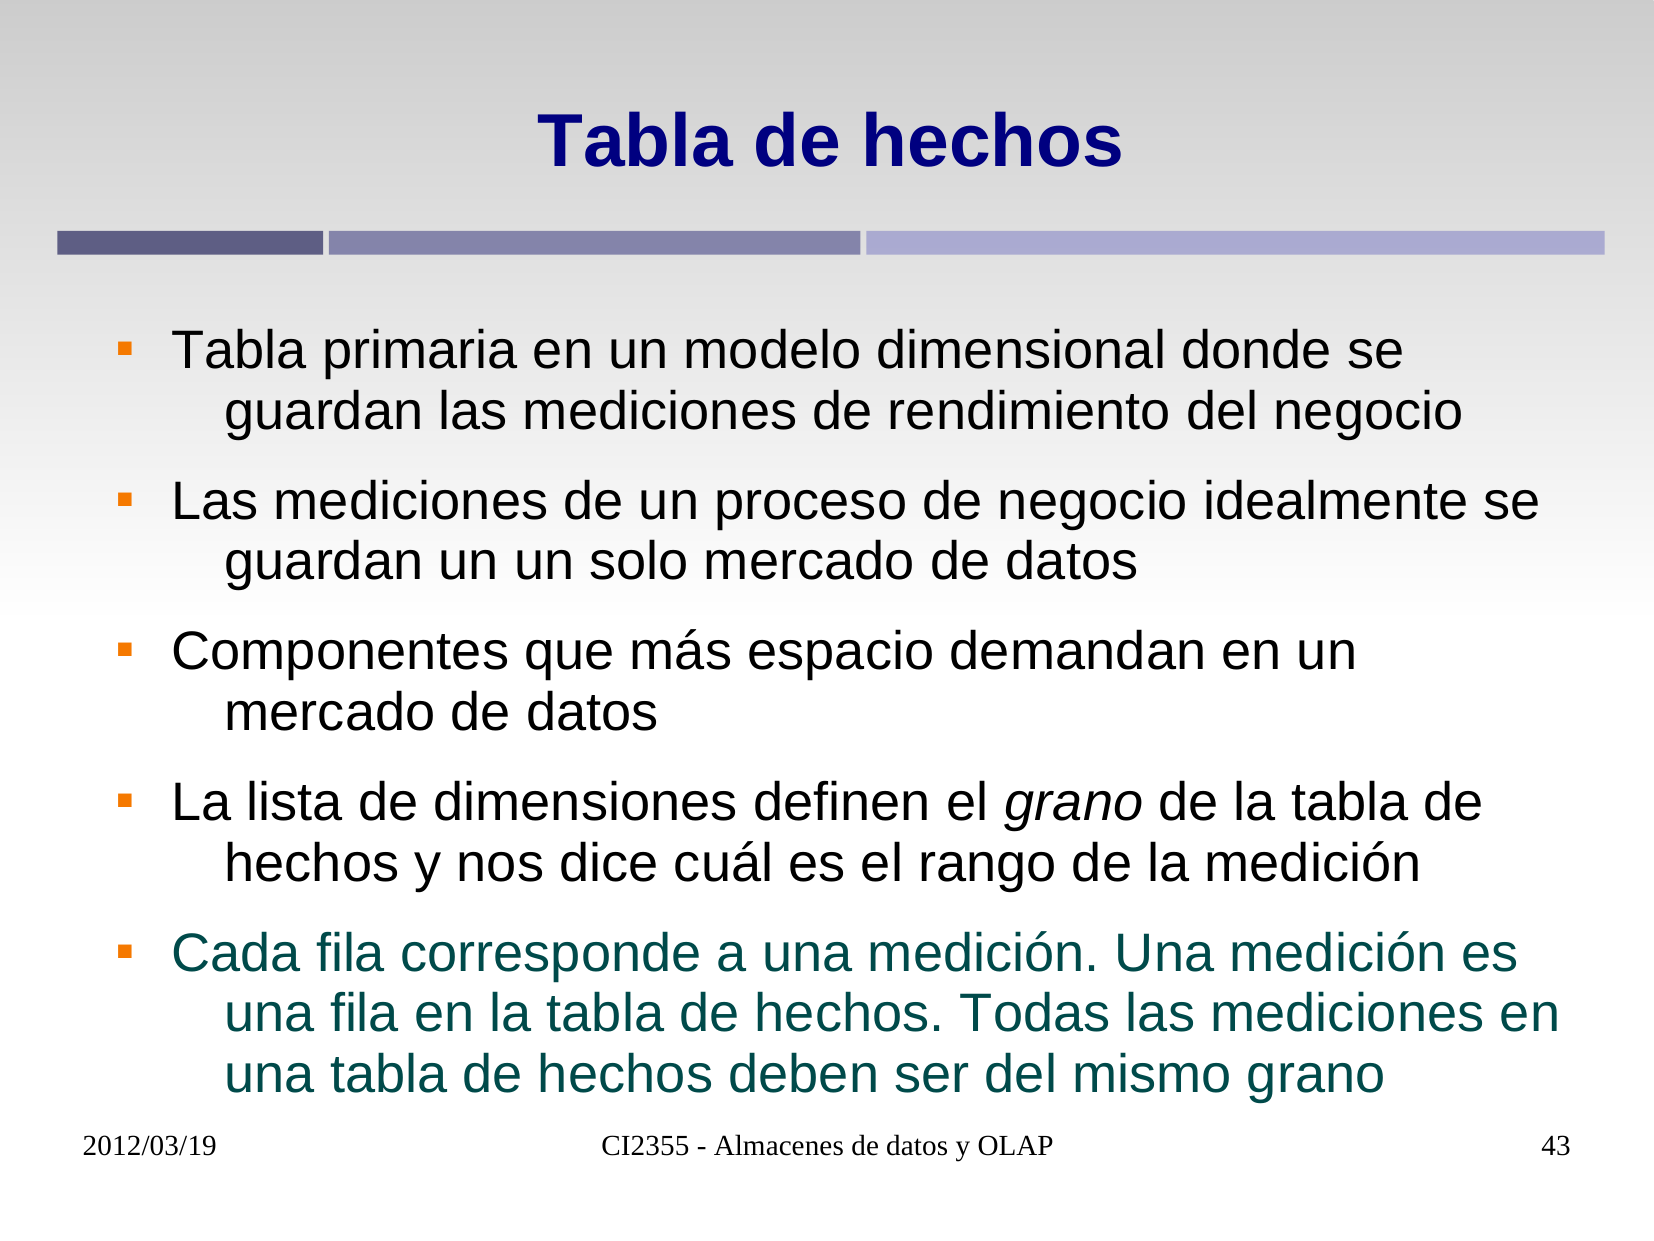

# Tabla de hechos
Tabla primaria en un modelo dimensional donde se guardan las mediciones de rendimiento del negocio
Las mediciones de un proceso de negocio idealmente se guardan un un solo mercado de datos
Componentes que más espacio demandan en un mercado de datos
La lista de dimensiones definen el grano de la tabla de hechos y nos dice cuál es el rango de la medición
Cada fila corresponde a una medición. Una medición es una fila en la tabla de hechos. Todas las mediciones en una tabla de hechos deben ser del mismo grano
2012/03/19
CI2355 - Almacenes de datos y OLAP
43